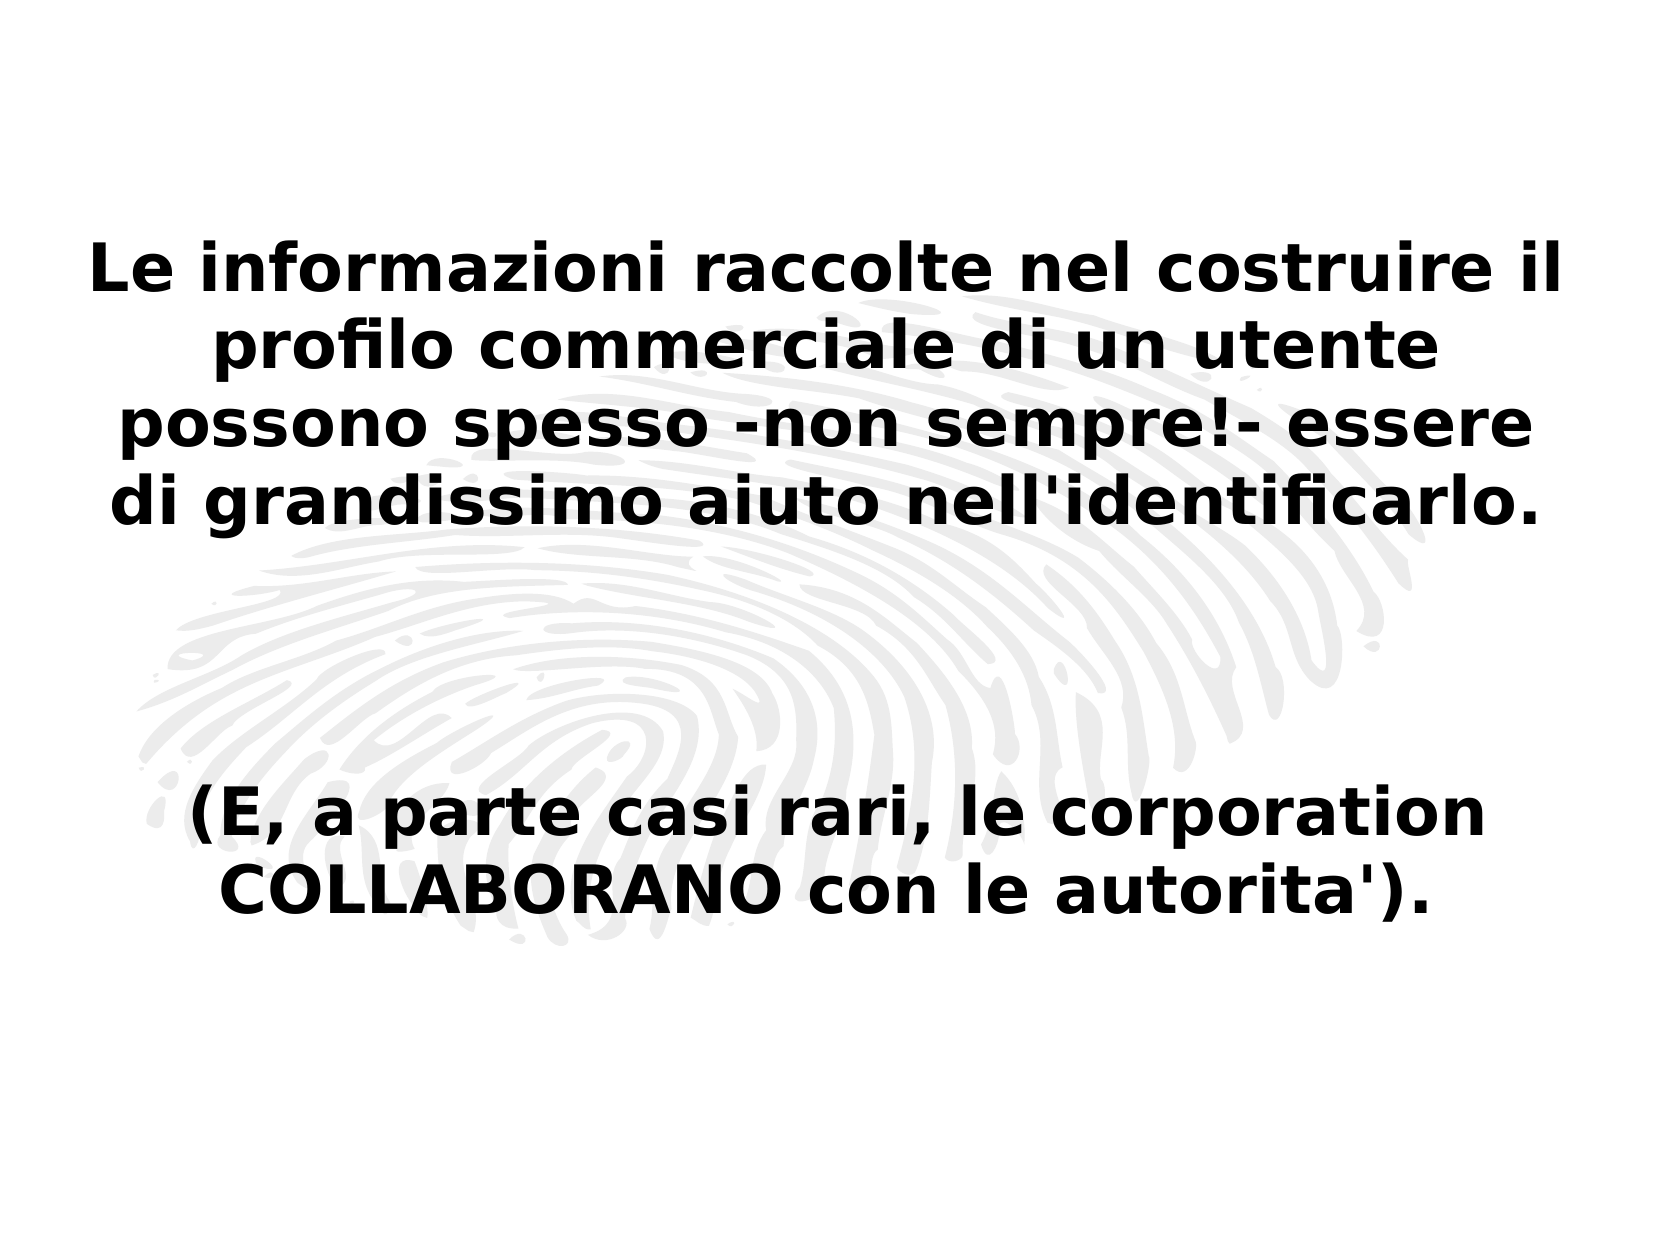

# Le informazioni raccolte nel costruire il profilo commerciale di un utente possono spesso -non sempre!- essere di grandissimo aiuto nell'identificarlo.
 (E, a parte casi rari, le corporation COLLABORANO con le autorita').